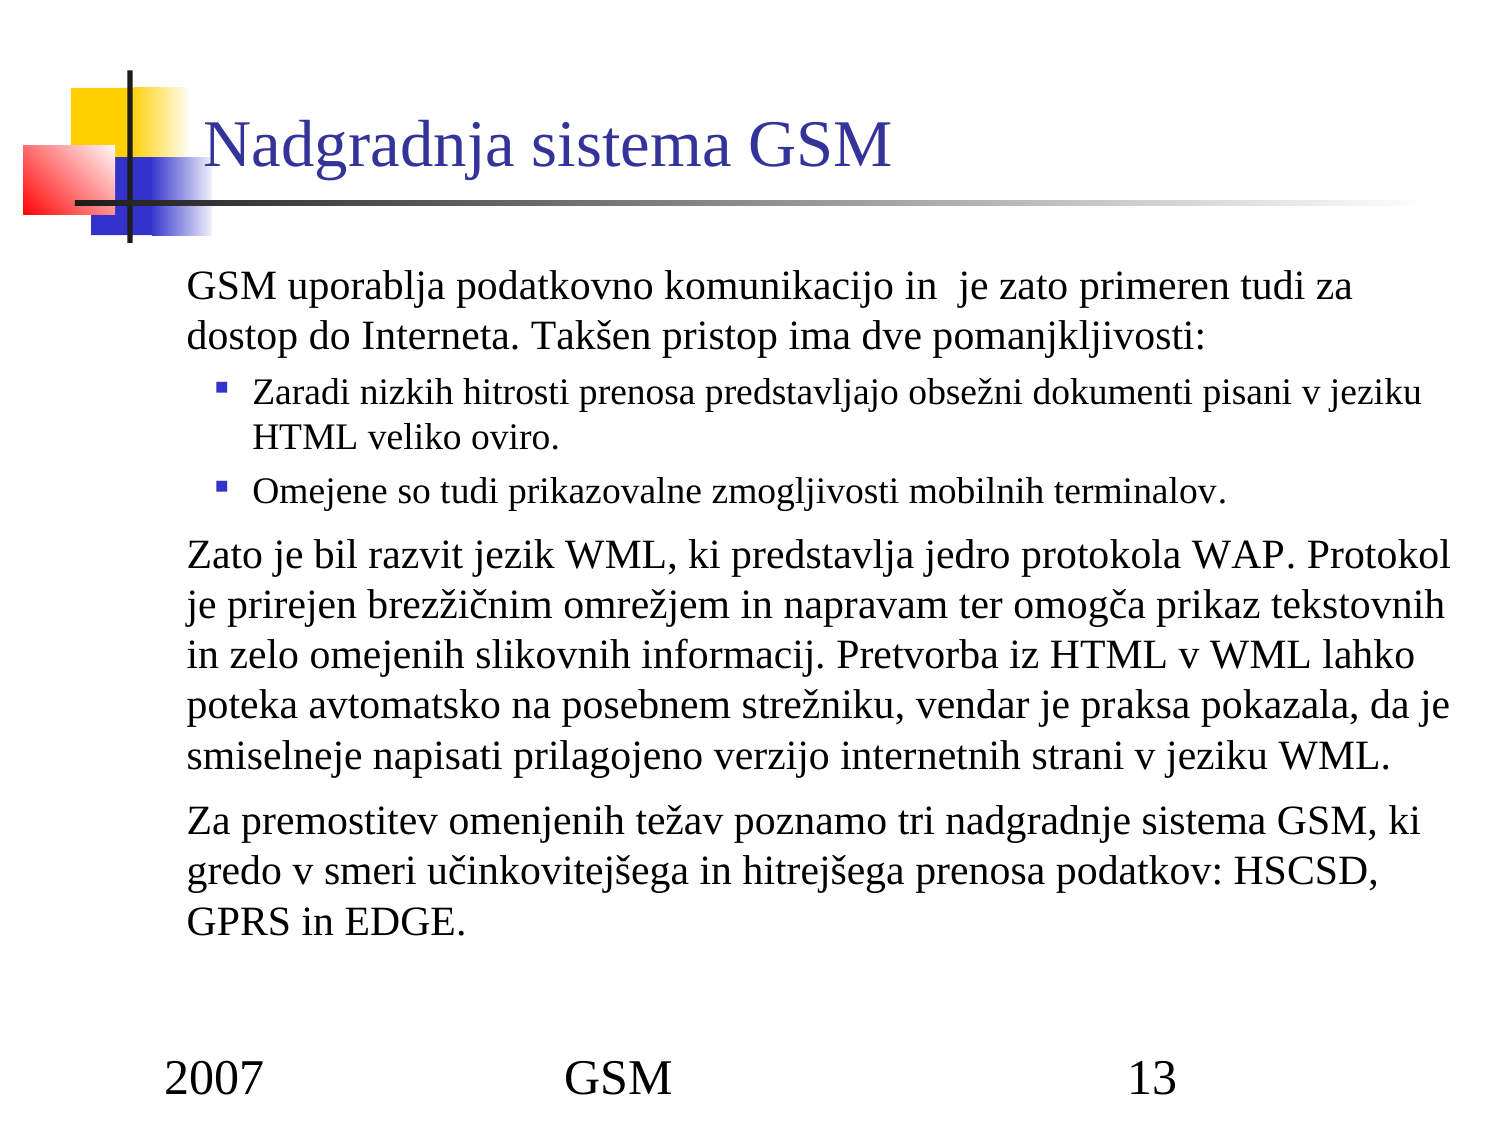

# Nadgradnja sistema GSM
	GSM uporablja podatkovno komunikacijo in je zato primeren tudi za dostop do Interneta. Takšen pristop ima dve pomanjkljivosti:
Zaradi nizkih hitrosti prenosa predstavljajo obsežni dokumenti pisani v jeziku HTML veliko oviro.
Omejene so tudi prikazovalne zmogljivosti mobilnih terminalov.
	Zato je bil razvit jezik WML, ki predstavlja jedro protokola WAP. Protokol je prirejen brezžičnim omrežjem in napravam ter omogča prikaz tekstovnih in zelo omejenih slikovnih informacij. Pretvorba iz HTML v WML lahko poteka avtomatsko na posebnem strežniku, vendar je praksa pokazala, da je smiselneje napisati prilagojeno verzijo internetnih strani v jeziku WML.
	Za premostitev omenjenih težav poznamo tri nadgradnje sistema GSM, ki gredo v smeri učinkovitejšega in hitrejšega prenosa podatkov: HSCSD, GPRS in EDGE.
2007
GSM
13